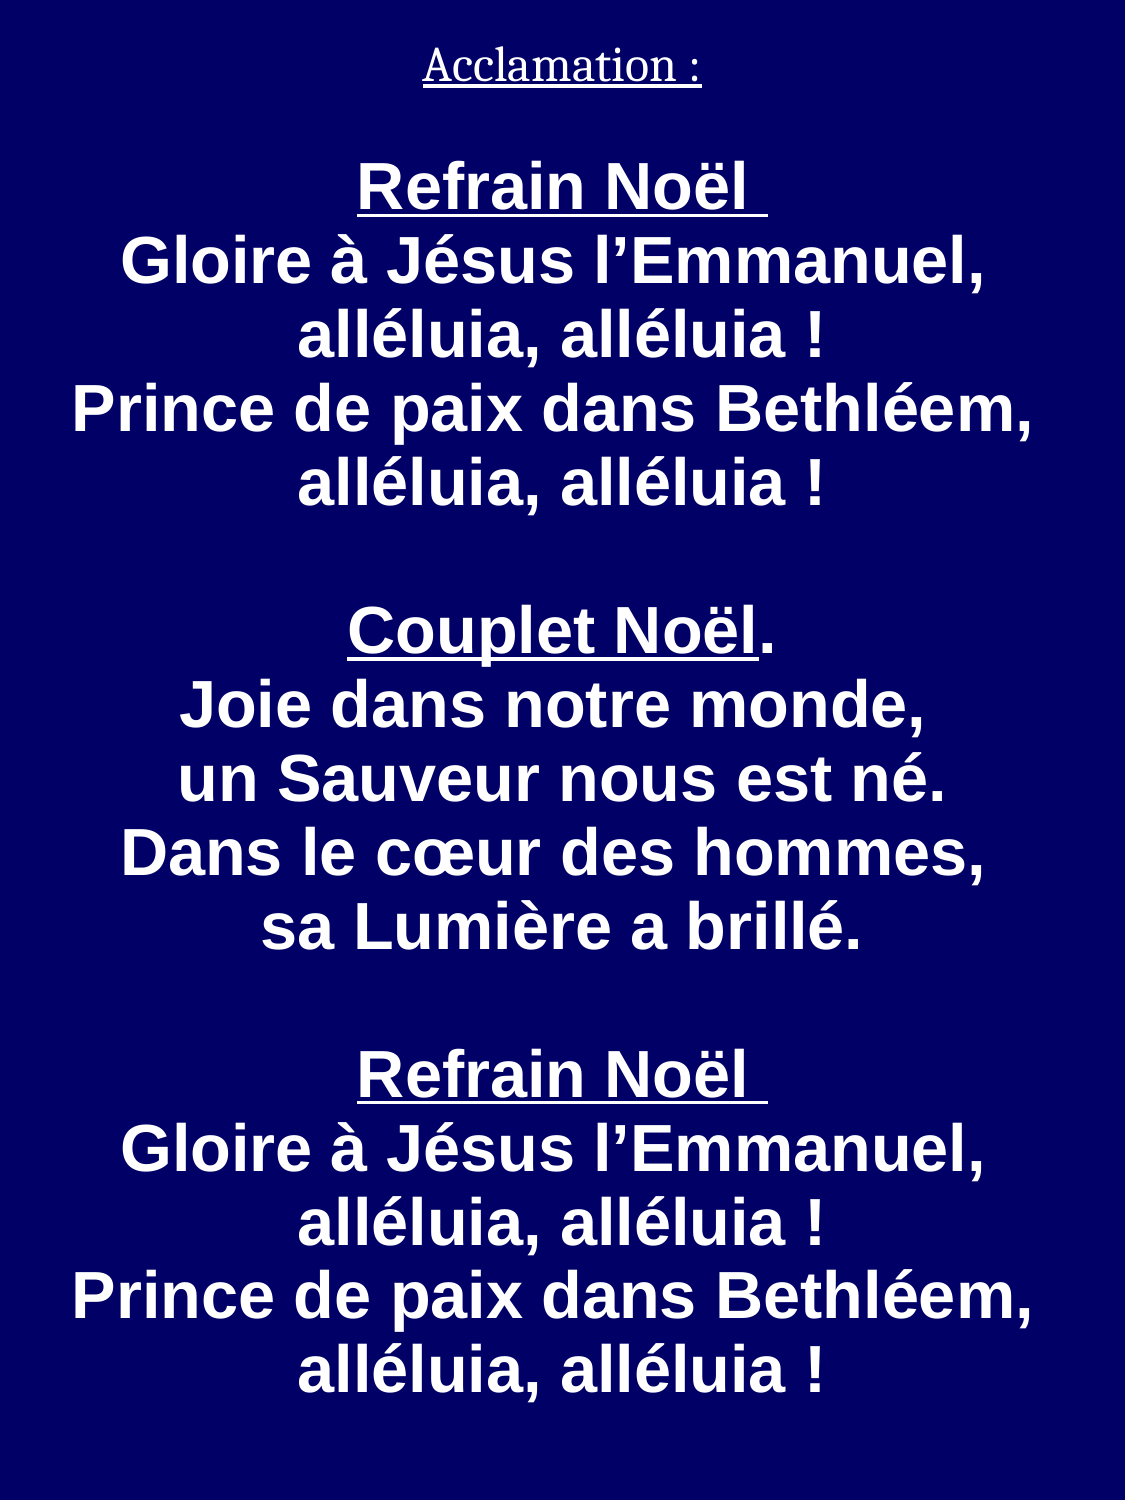

Acclamation :
Refrain Noël
Gloire à Jésus l’Emmanuel,
alléluia, alléluia !
Prince de paix dans Bethléem,
alléluia, alléluia !
Couplet Noël.
Joie dans notre monde,
un Sauveur nous est né.
Dans le cœur des hommes,
sa Lumière a brillé.
Refrain Noël
Gloire à Jésus l’Emmanuel,
alléluia, alléluia !
Prince de paix dans Bethléem,
alléluia, alléluia !